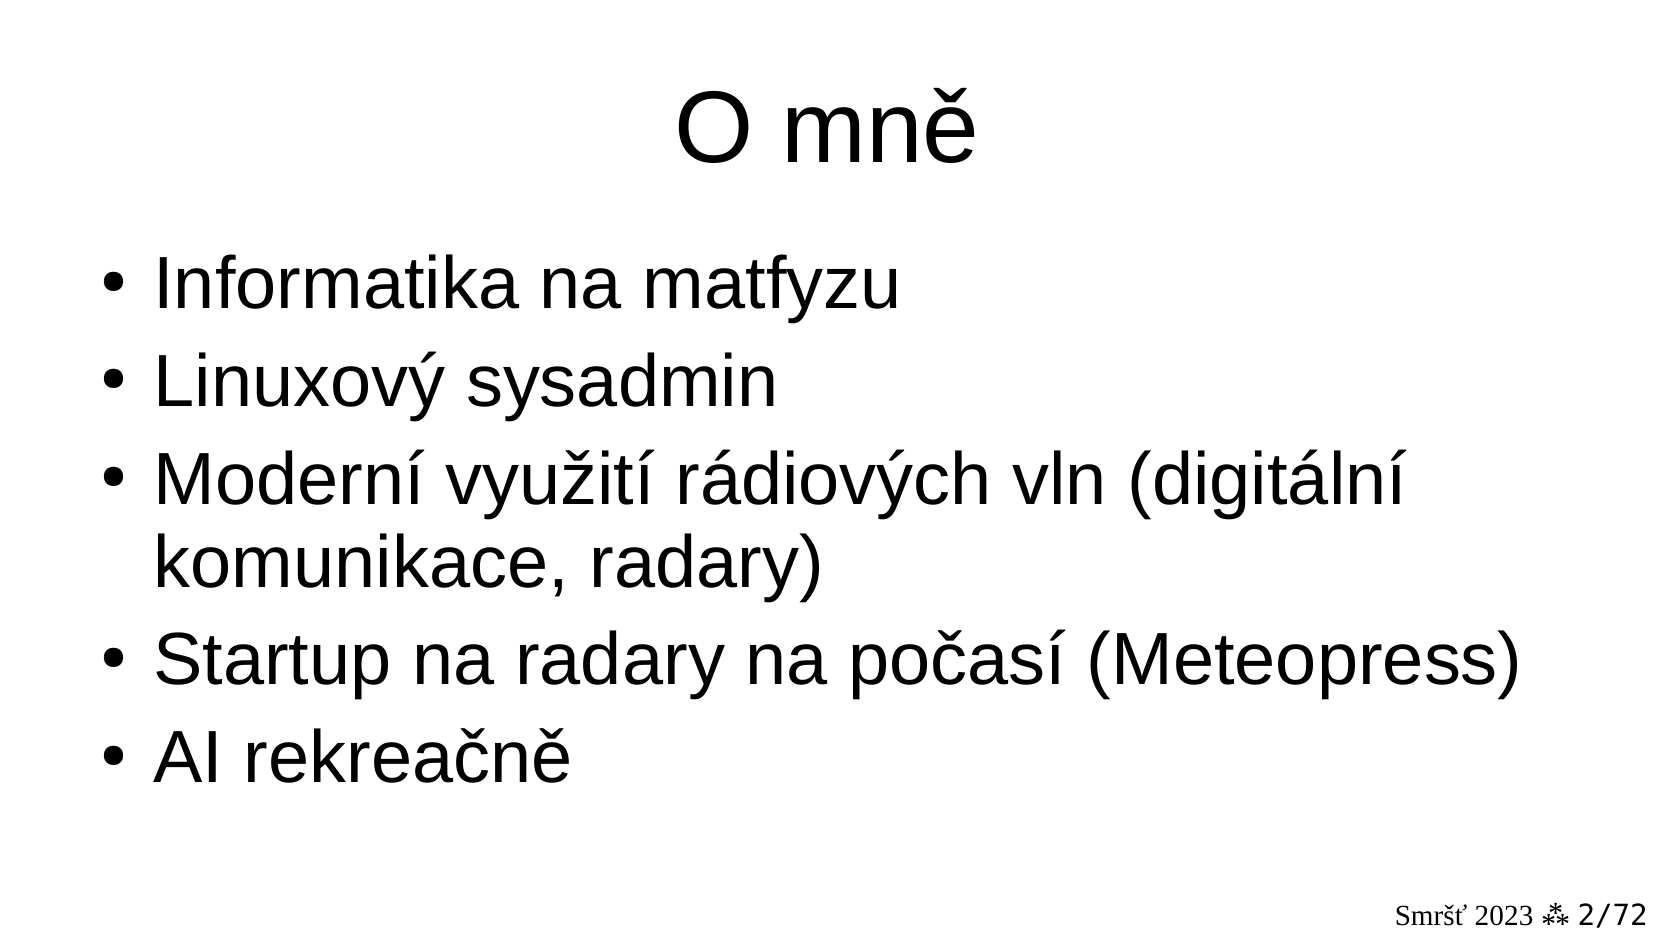

# O mně
Informatika na matfyzu
Linuxový sysadmin
Moderní využití rádiových vln (digitální komunikace, radary)
Startup na radary na počasí (Meteopress)
AI rekreačně
2